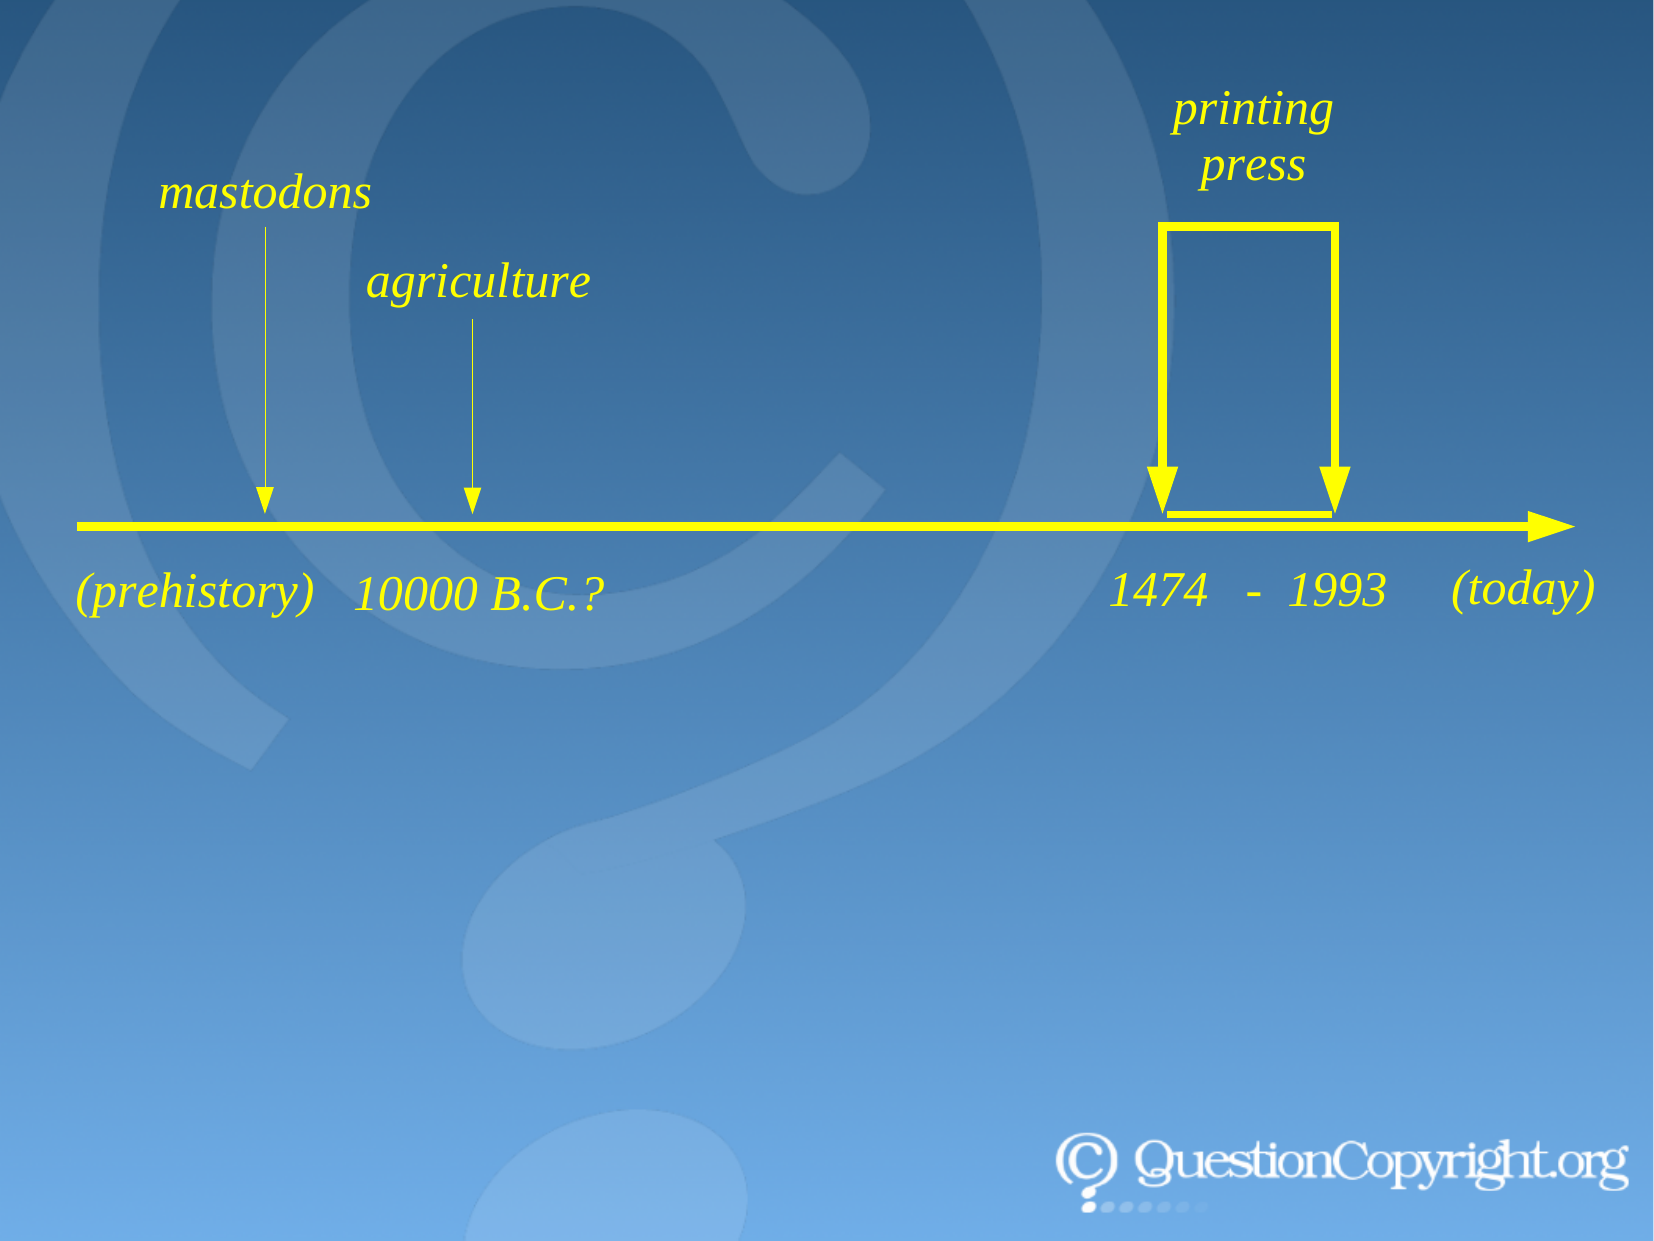

printing
press
mastodons
agriculture
(today)
1474 - 1993
(prehistory)
10000 B.C.?